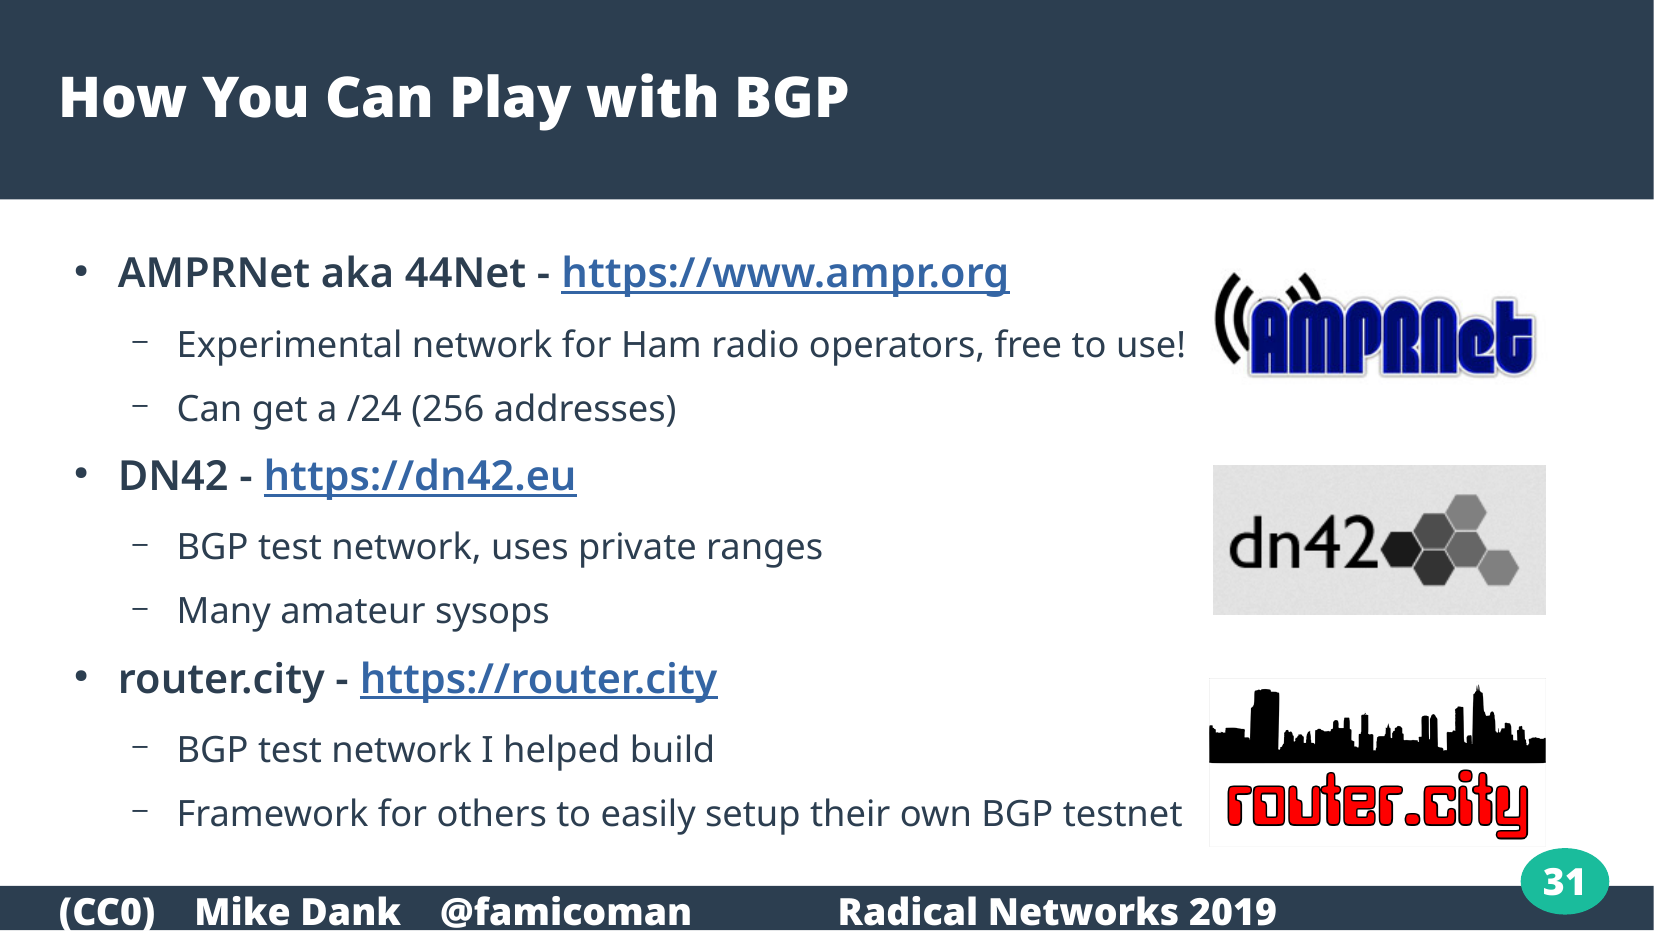

# How You Can Play with BGP
AMPRNet aka 44Net - https://www.ampr.org
Experimental network for Ham radio operators, free to use!
Can get a /24 (256 addresses)
DN42 - https://dn42.eu
BGP test network, uses private ranges
Many amateur sysops
router.city - https://router.city
BGP test network I helped build
Framework for others to easily setup their own BGP testnet
31
(CC0) Mike Dank @famicoman
Radical Networks 2019